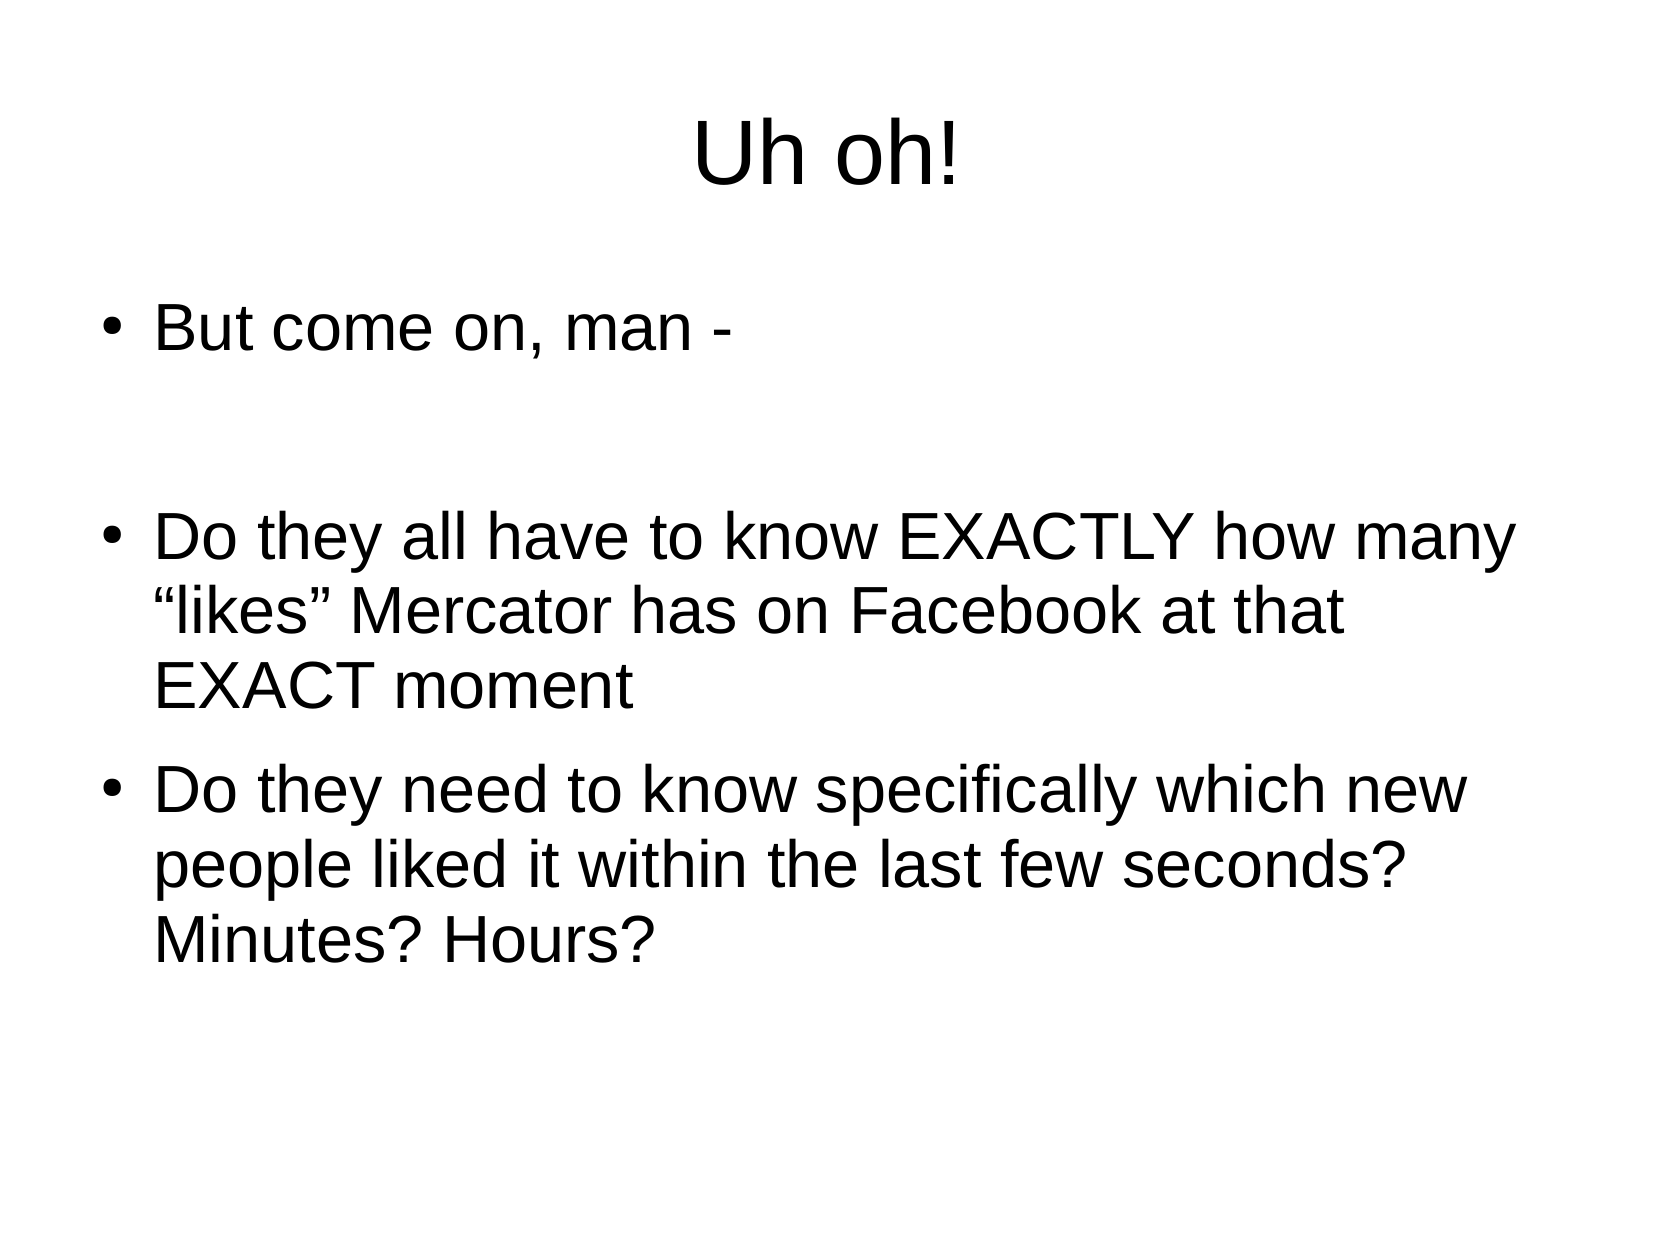

# Uh oh!
But come on, man -
Do they all have to know EXACTLY how many “likes” Mercator has on Facebook at that EXACT moment
Do they need to know specifically which new people liked it within the last few seconds? Minutes? Hours?